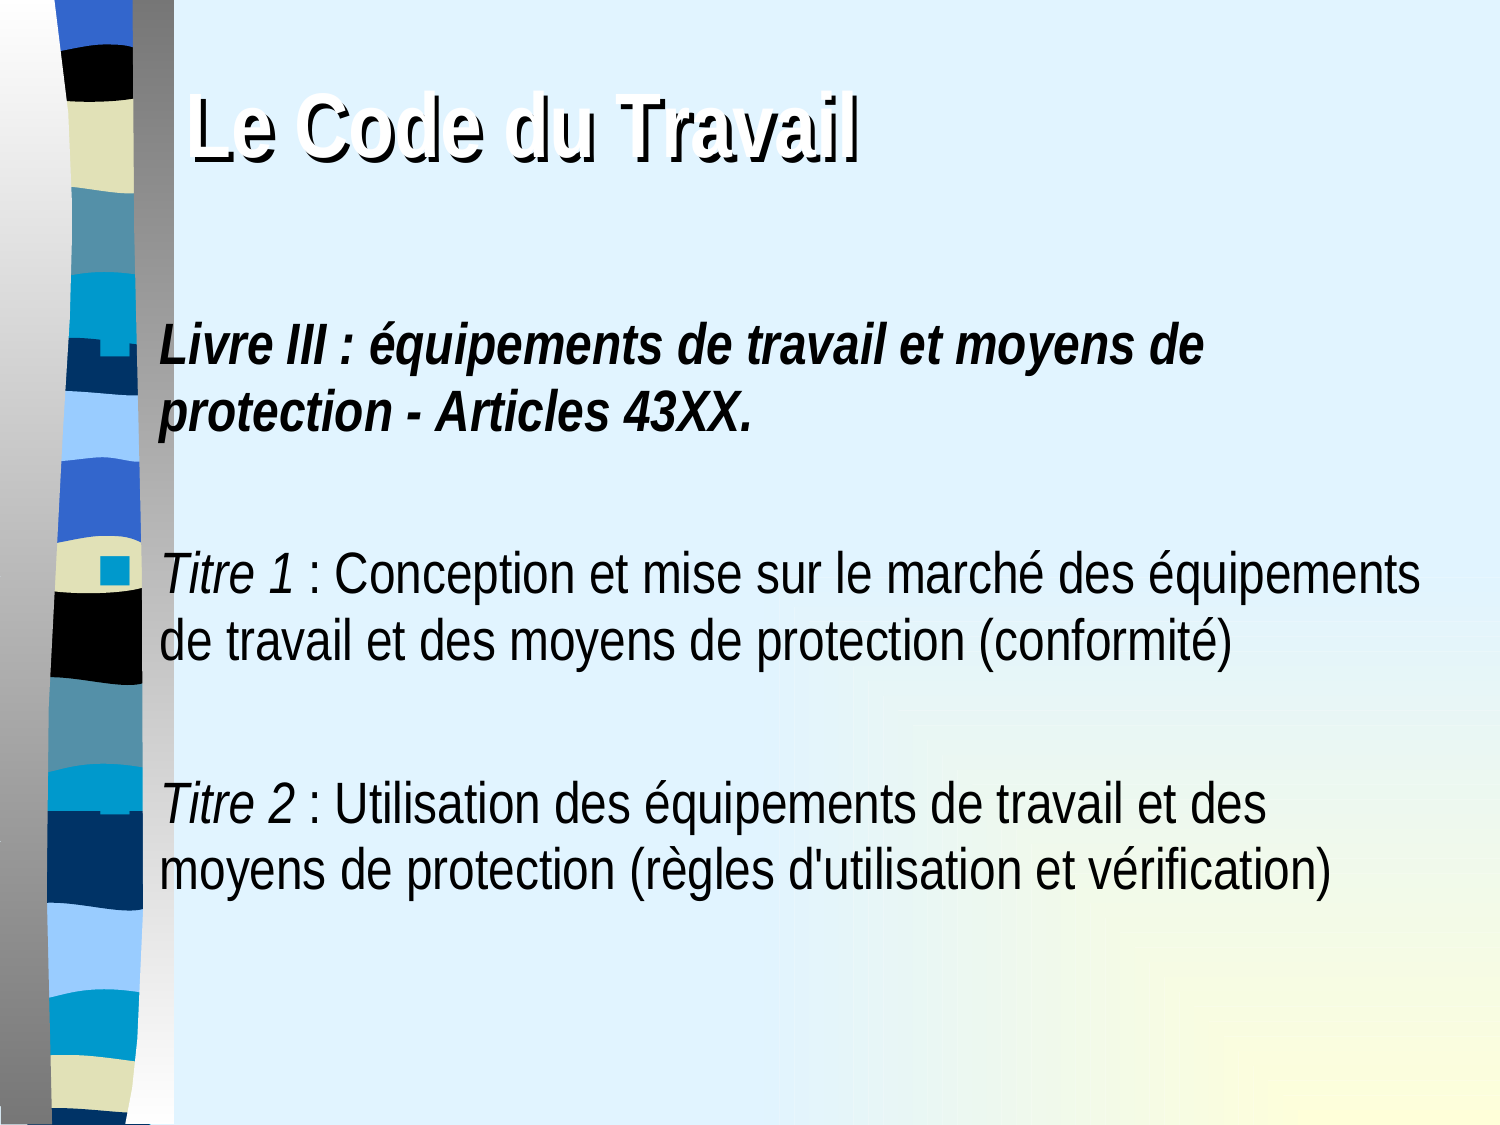

# Le Code du Travail
Livre III : équipements de travail et moyens de protection - Articles 43XX.
Titre 1 : Conception et mise sur le marché des équipements de travail et des moyens de protection (conformité)
Titre 2 : Utilisation des équipements de travail et des moyens de protection (règles d'utilisation et vérification)